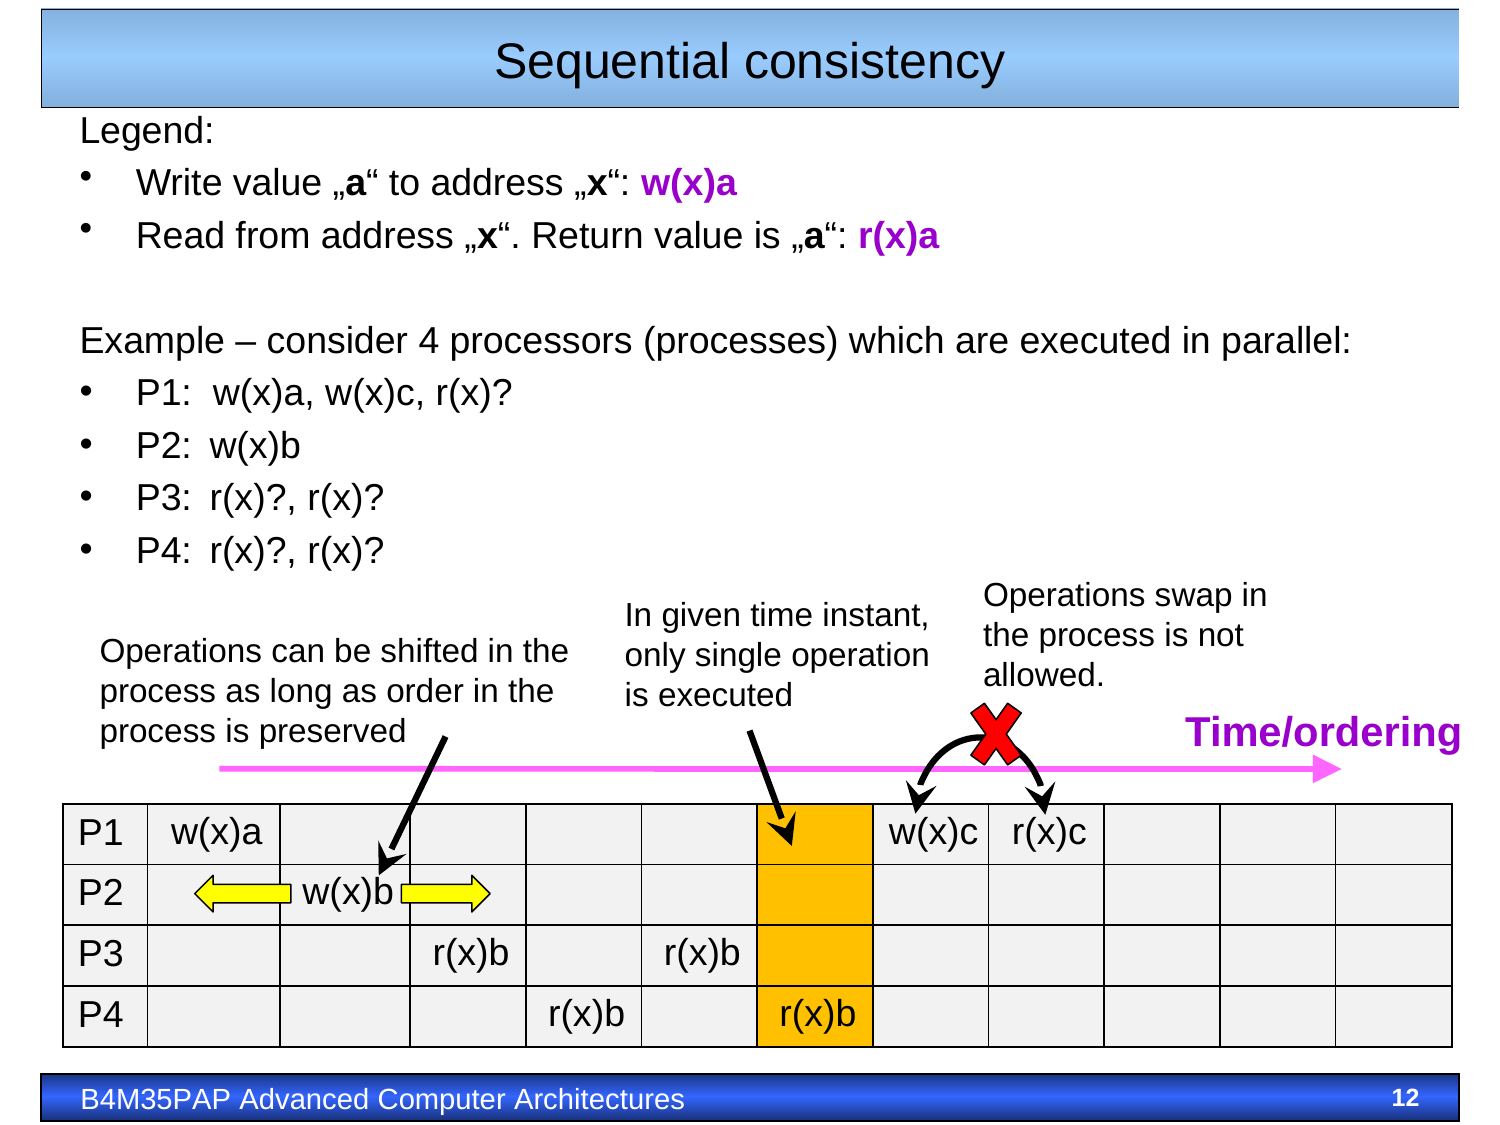

# Sequential consistency
Legend:
Write value „a“ to address „x“: w(x)a
Read from address „x“. Return value is „a“: r(x)a
Example – consider 4 processors (processes) which are executed in parallel:
P1: w(x)a, w(x)c, r(x)?
P2: 	w(x)b
P3: 	r(x)?, r(x)?
P4: 	r(x)?, r(x)?
Operations swap in the process is not allowed.
In given time instant, only single operation is executed
Operations can be shifted in the process as long as order in the process is preserved
Time/ordering
| P1 | w(x)a | | | | | | w(x)c | r(x)c | | | |
| --- | --- | --- | --- | --- | --- | --- | --- | --- | --- | --- | --- |
| P2 | | w(x)b | | | | | | | | | |
| P3 | | | r(x)b | | r(x)b | | | | | | |
| P4 | | | | r(x)b | | r(x)b | | | | | |